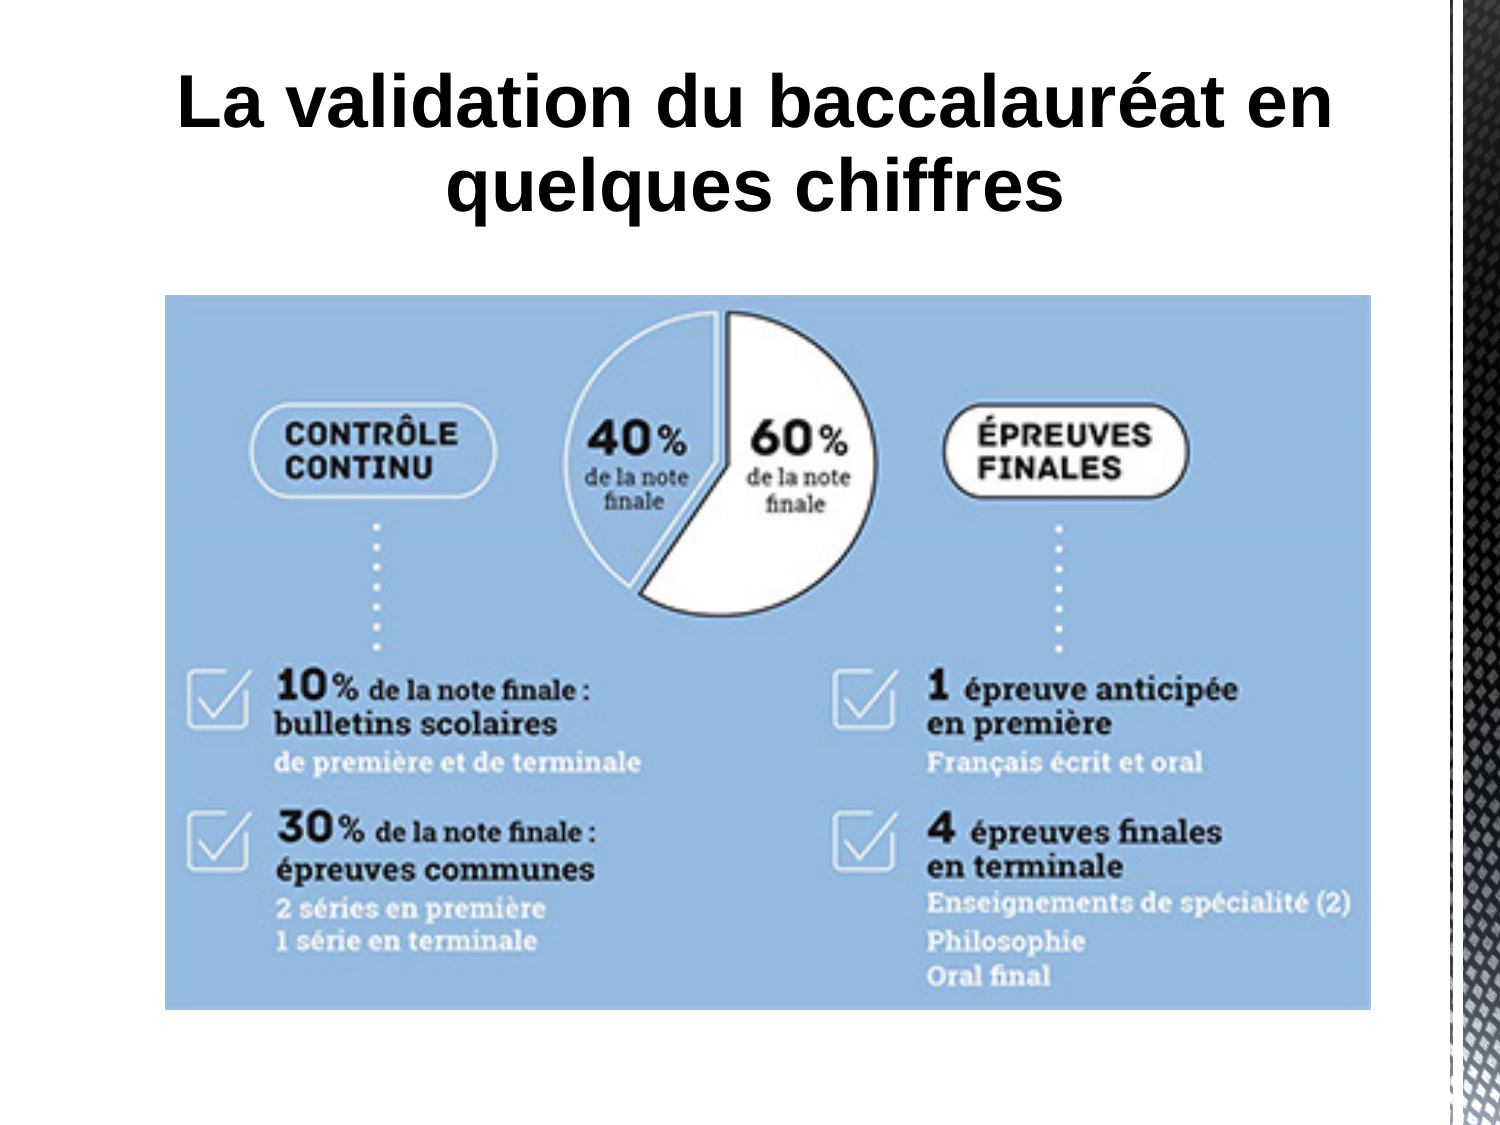

# La validation du baccalauréat en quelques chiffres